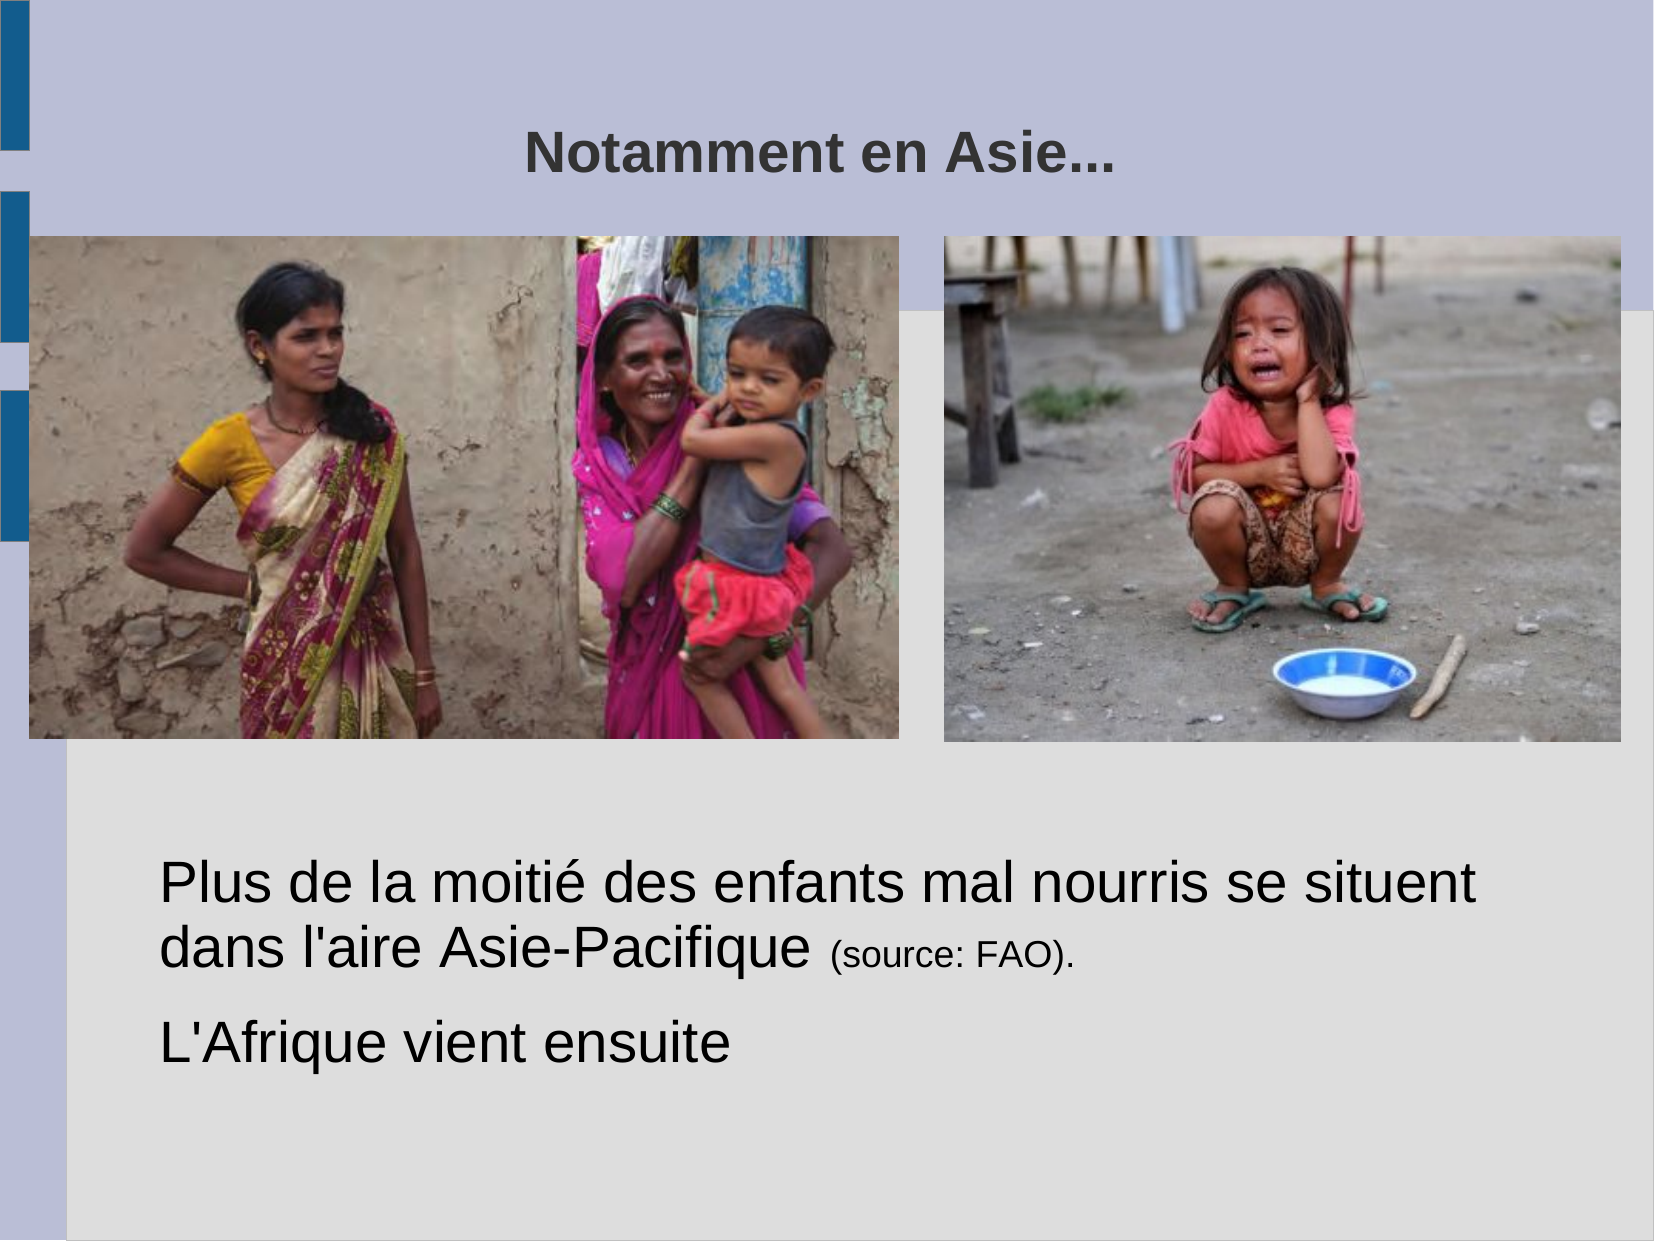

# Notamment en Asie...
Plus de la moitié des enfants mal nourris se situent dans l'aire Asie-Pacifique (source: FAO).
L'Afrique vient ensuite